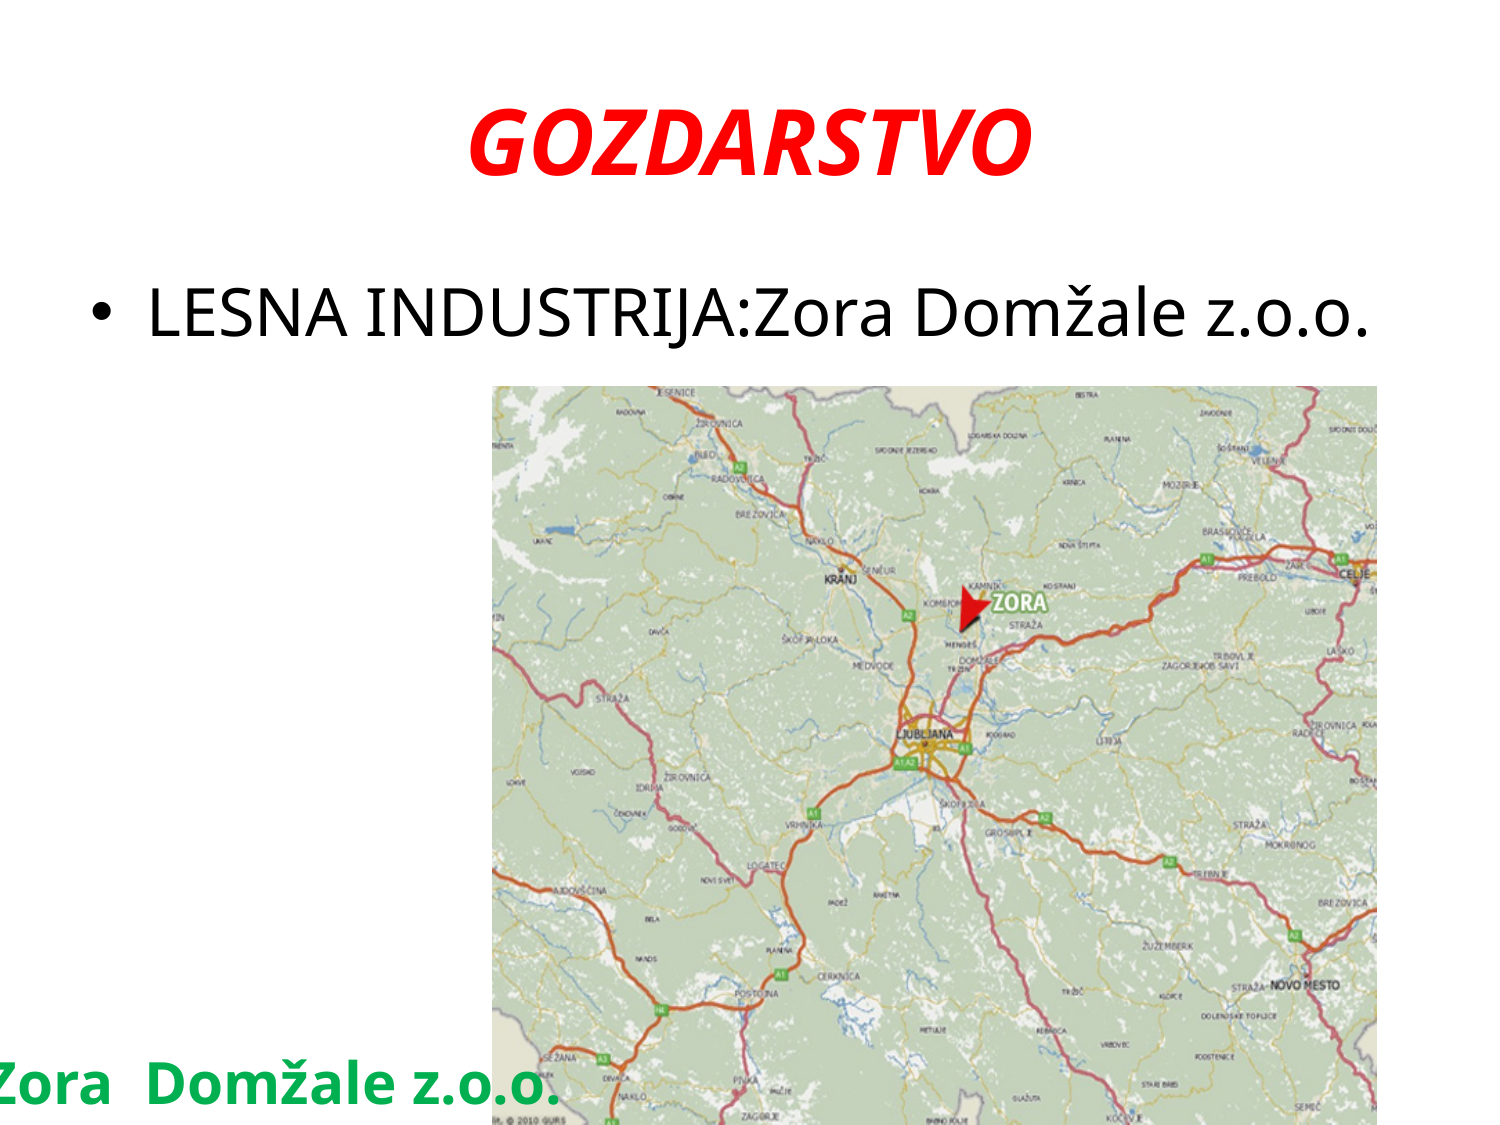

# GOZDARSTVO
LESNA INDUSTRIJA:Zora Domžale z.o.o.
Zora Domžale z.o.o.